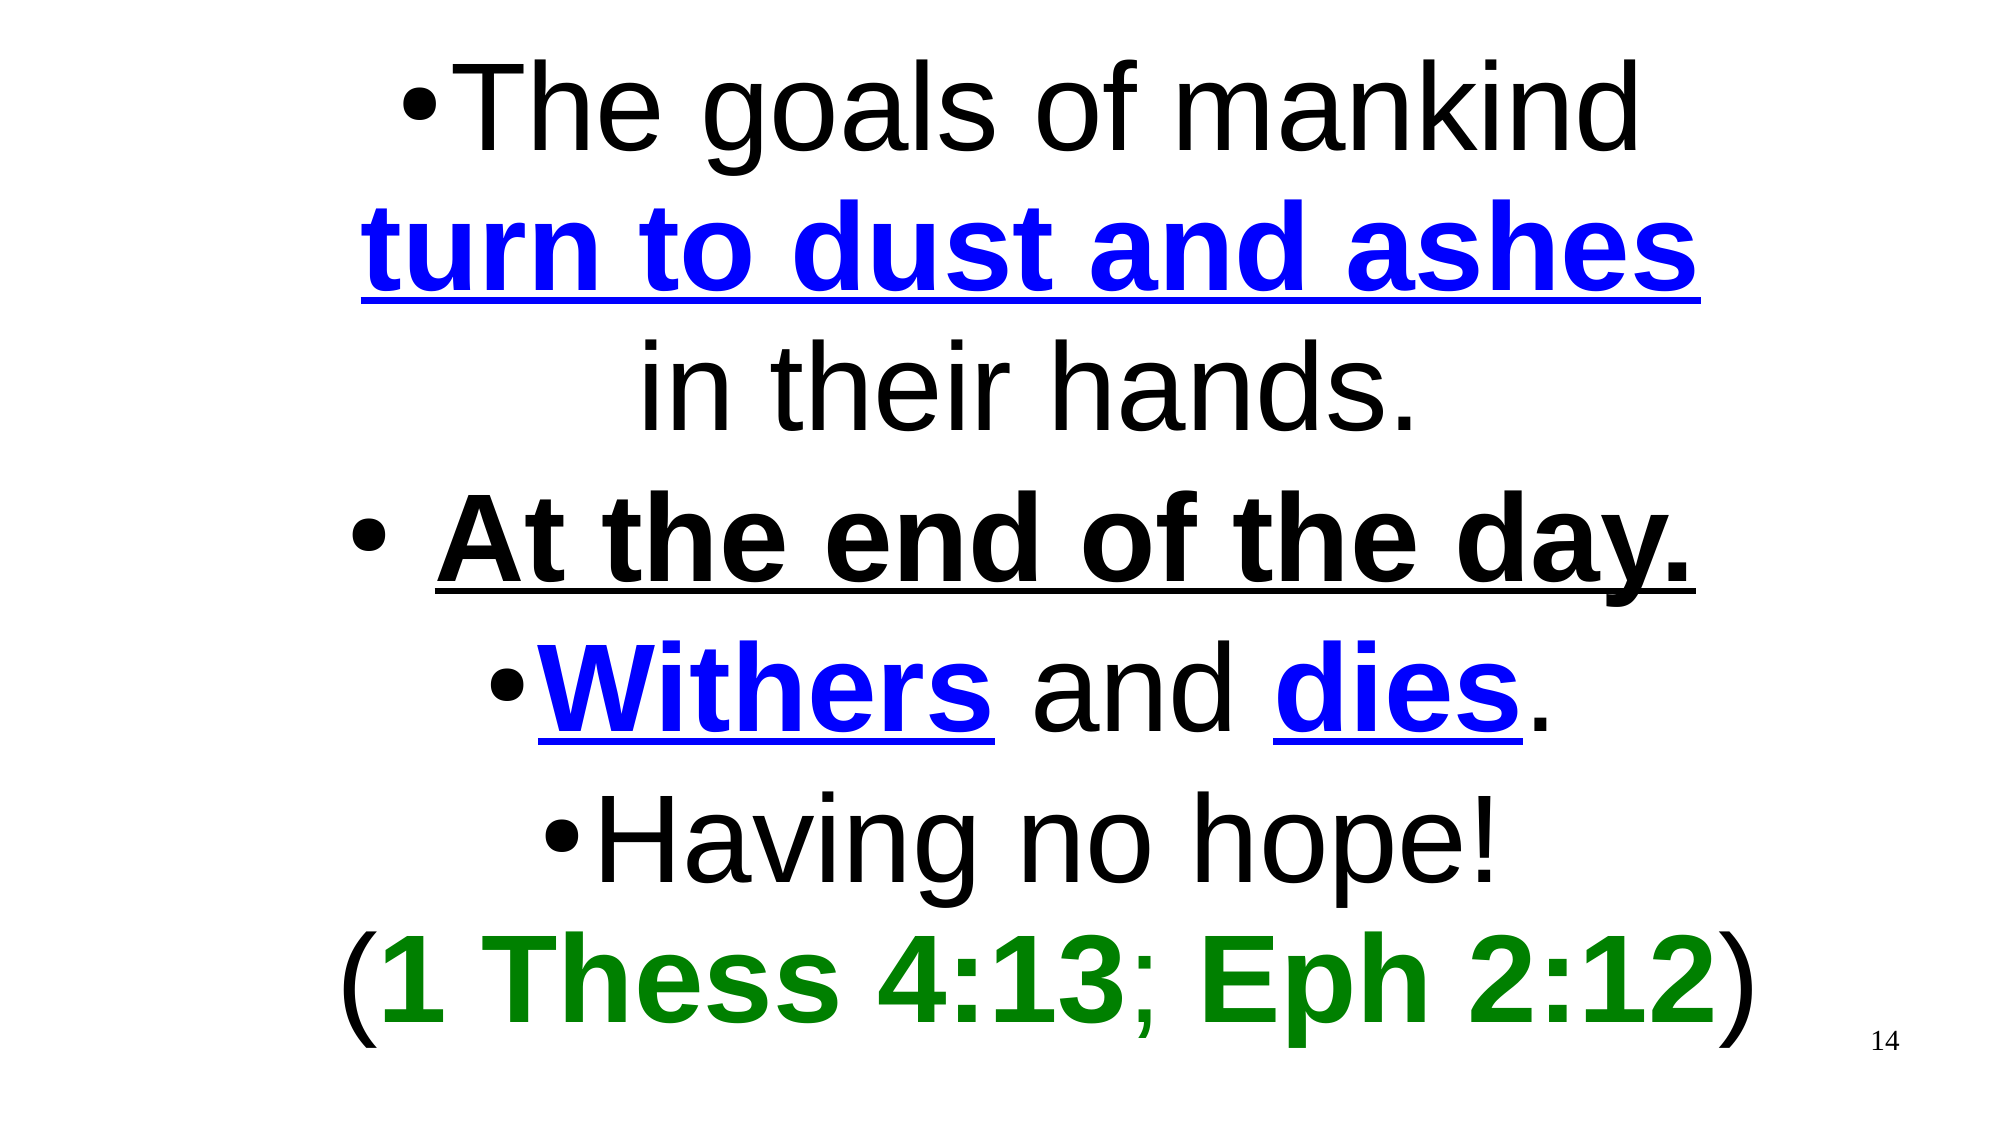

# The goals of mankind turn to dust and ashes in their hands.
 At the end of the day.
Withers and dies.
Having no hope!
(1 Thess 4:13; Eph 2:12)
14